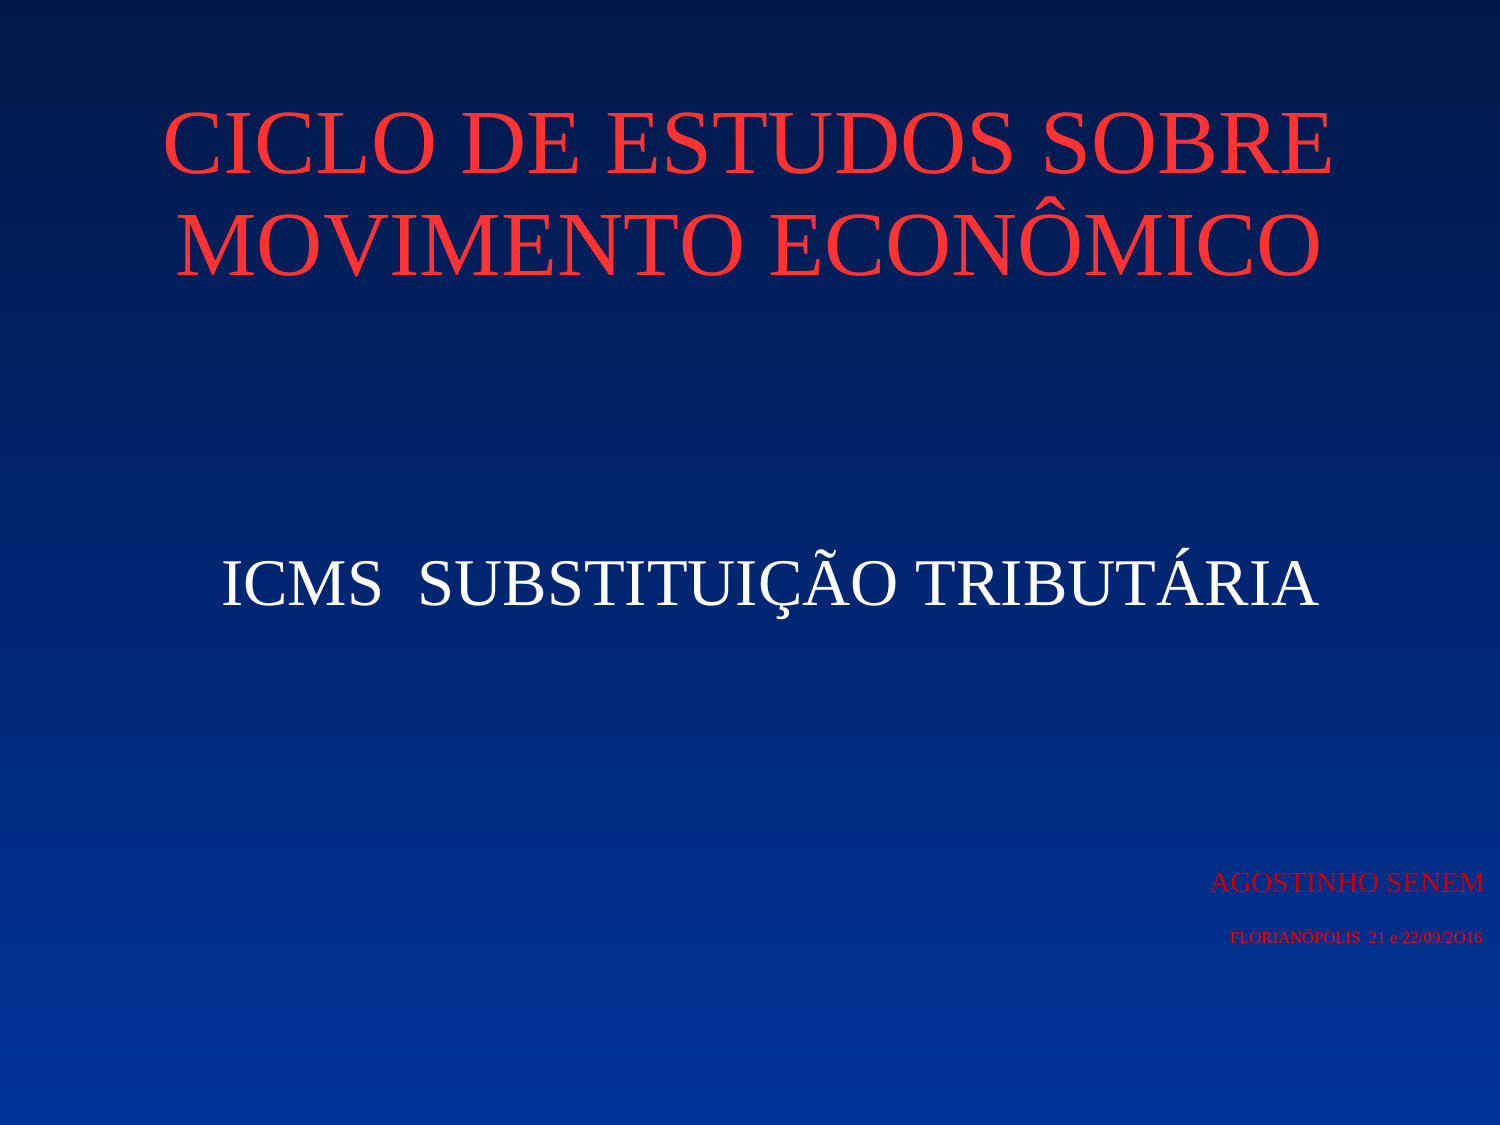

# CICLO DE ESTUDOS SOBRE MOVIMENTO ECONÔMICO
 ICMS SUBSTITUIÇÃO TRIBUTÁRIA
AGOSTINHO SENEM
 FLORIANÓPOLIS 21 e 22/09/2O16